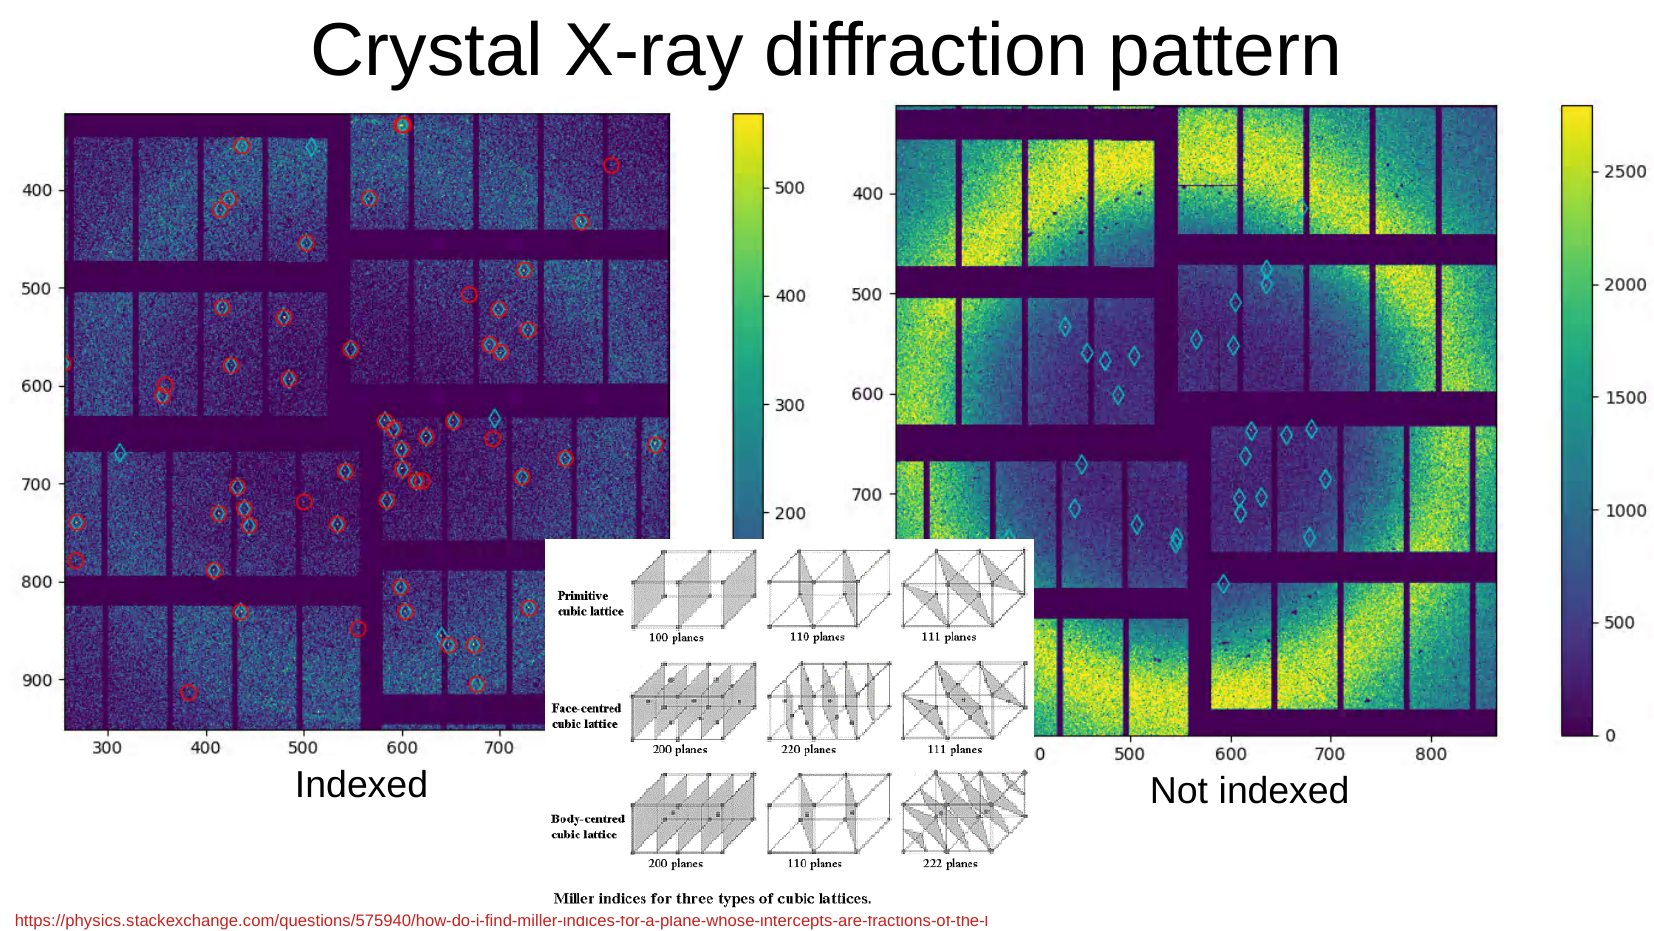

# Crystal X-ray diffraction pattern
Indexed
Not indexed
https://physics.stackexchange.com/questions/575940/how-do-i-find-miller-indices-for-a-plane-whose-intercepts-are-fractions-of-the-l